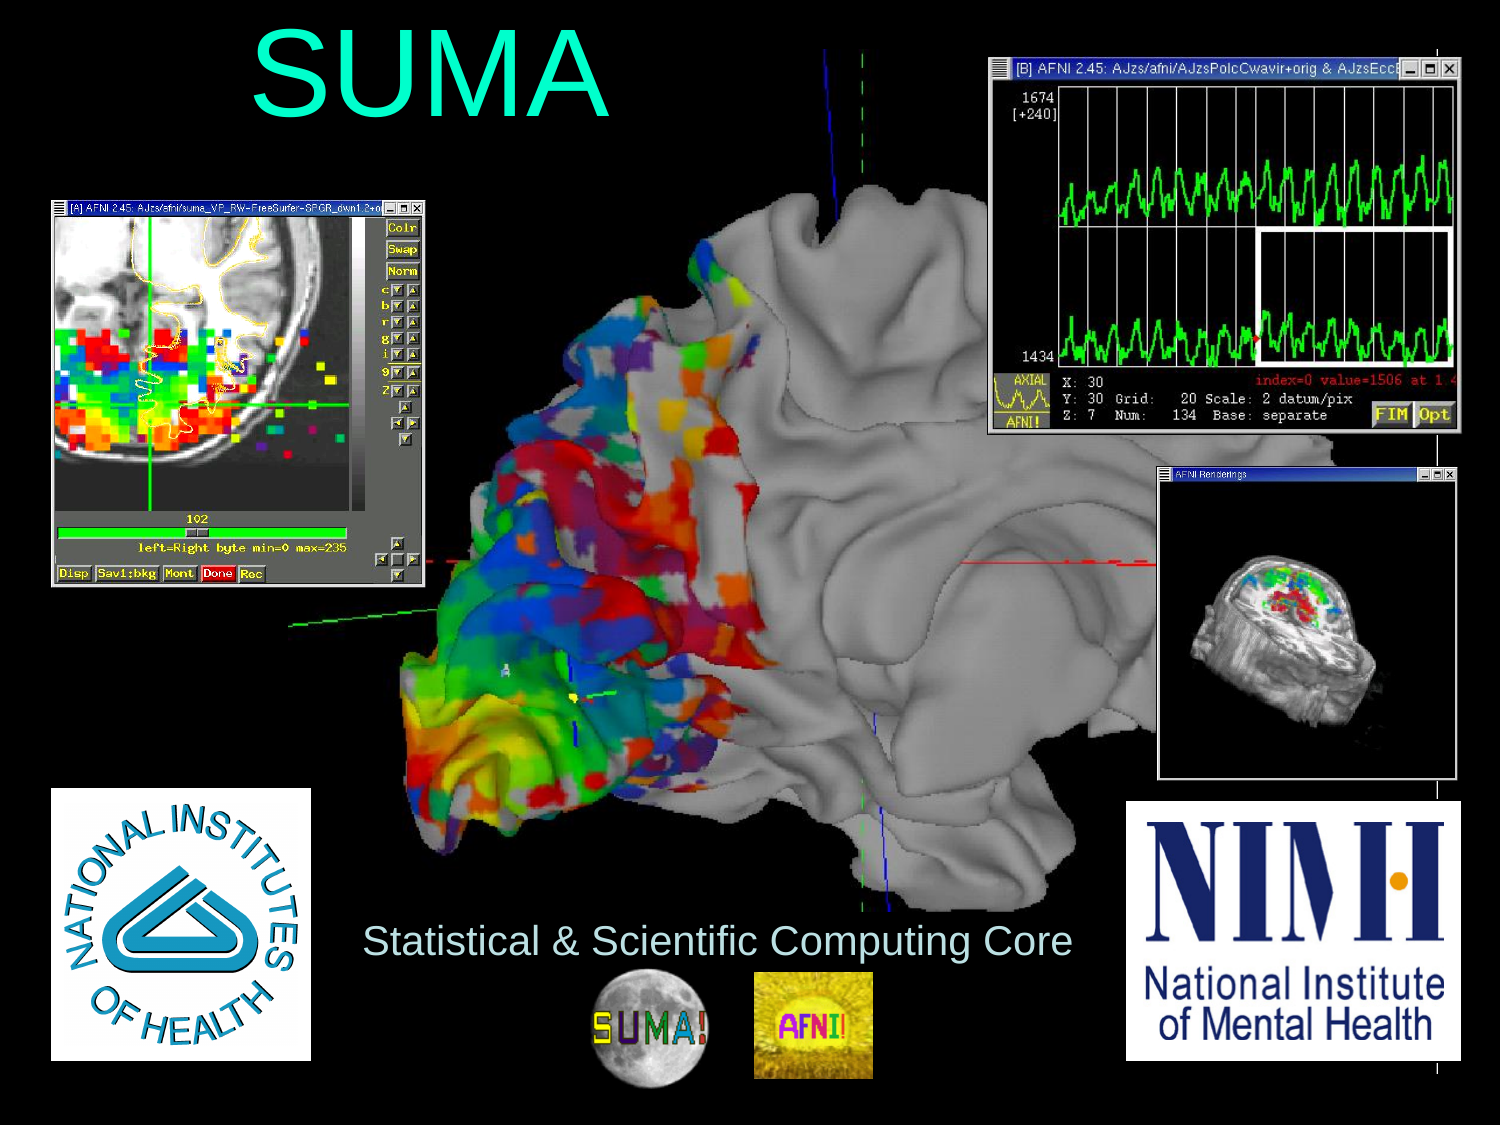

# SUMA
Statistical & Scientific Computing Core